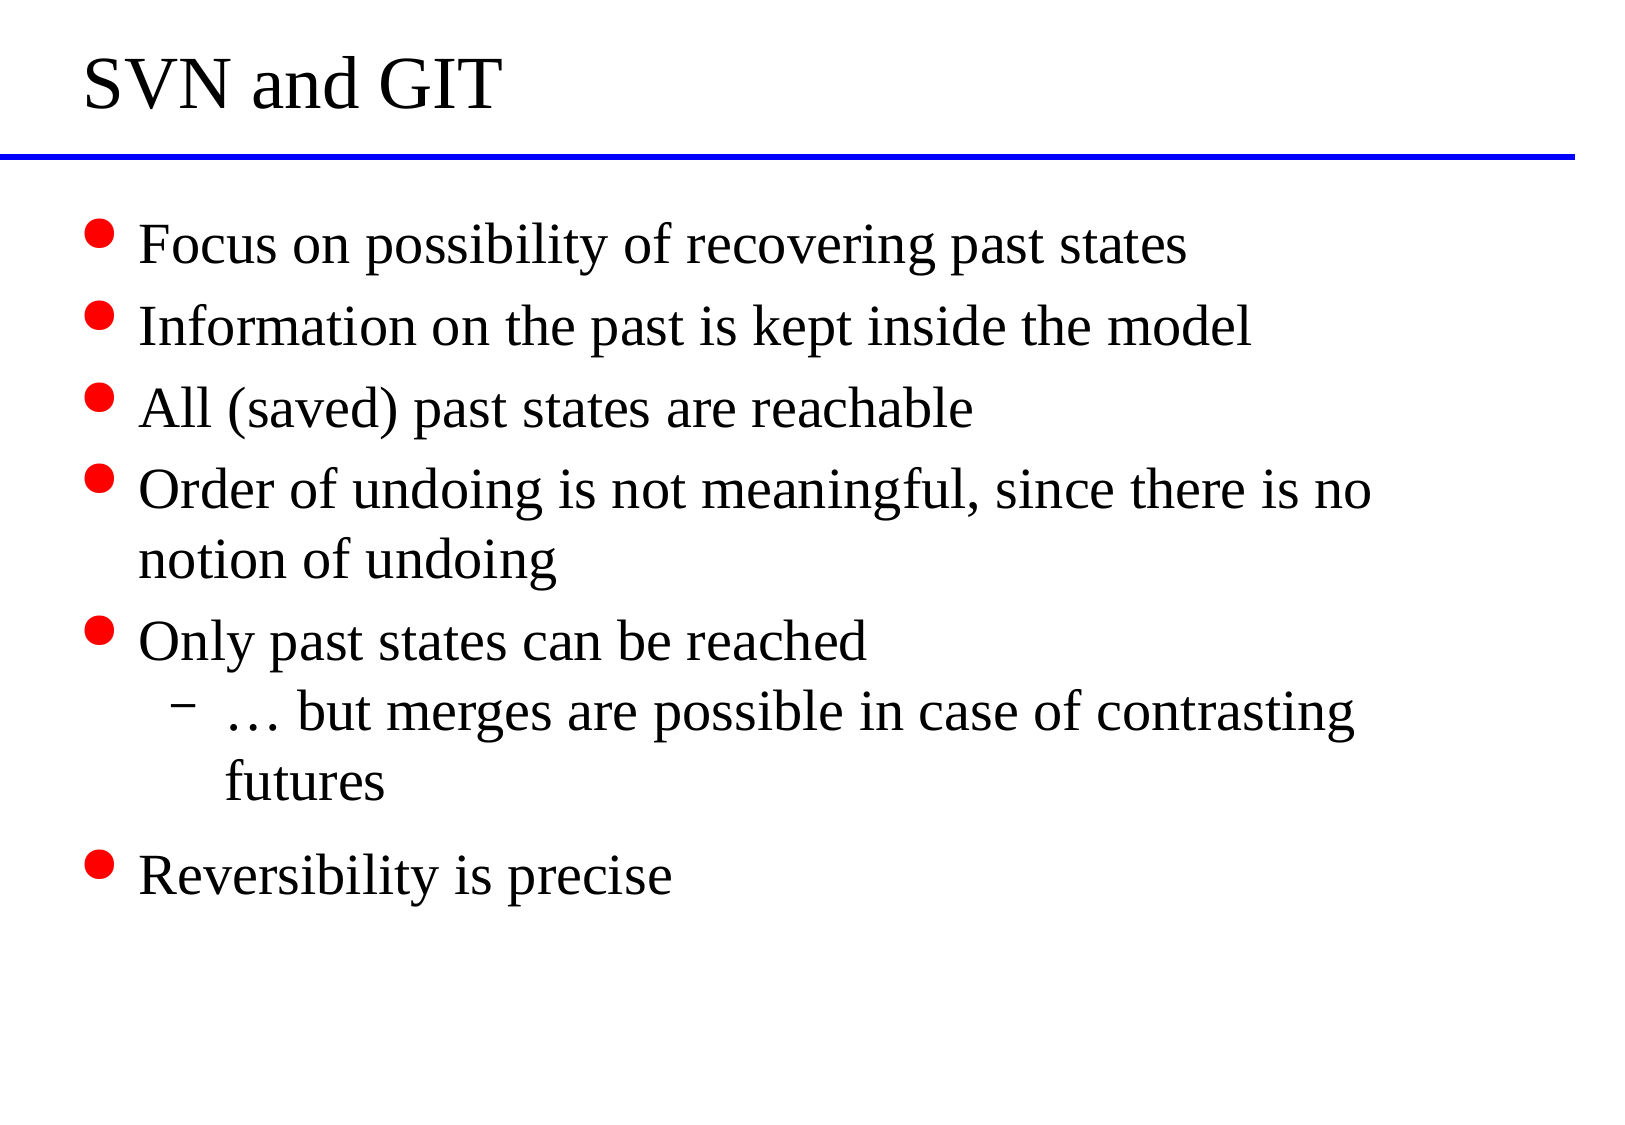

# SVN and GIT
Focus on possibility of recovering past states
Information on the past is kept inside the model
All (saved) past states are reachable
Order of undoing is not meaningful, since there is no notion of undoing
Only past states can be reached
… but merges are possible in case of contrasting futures
Reversibility is precise